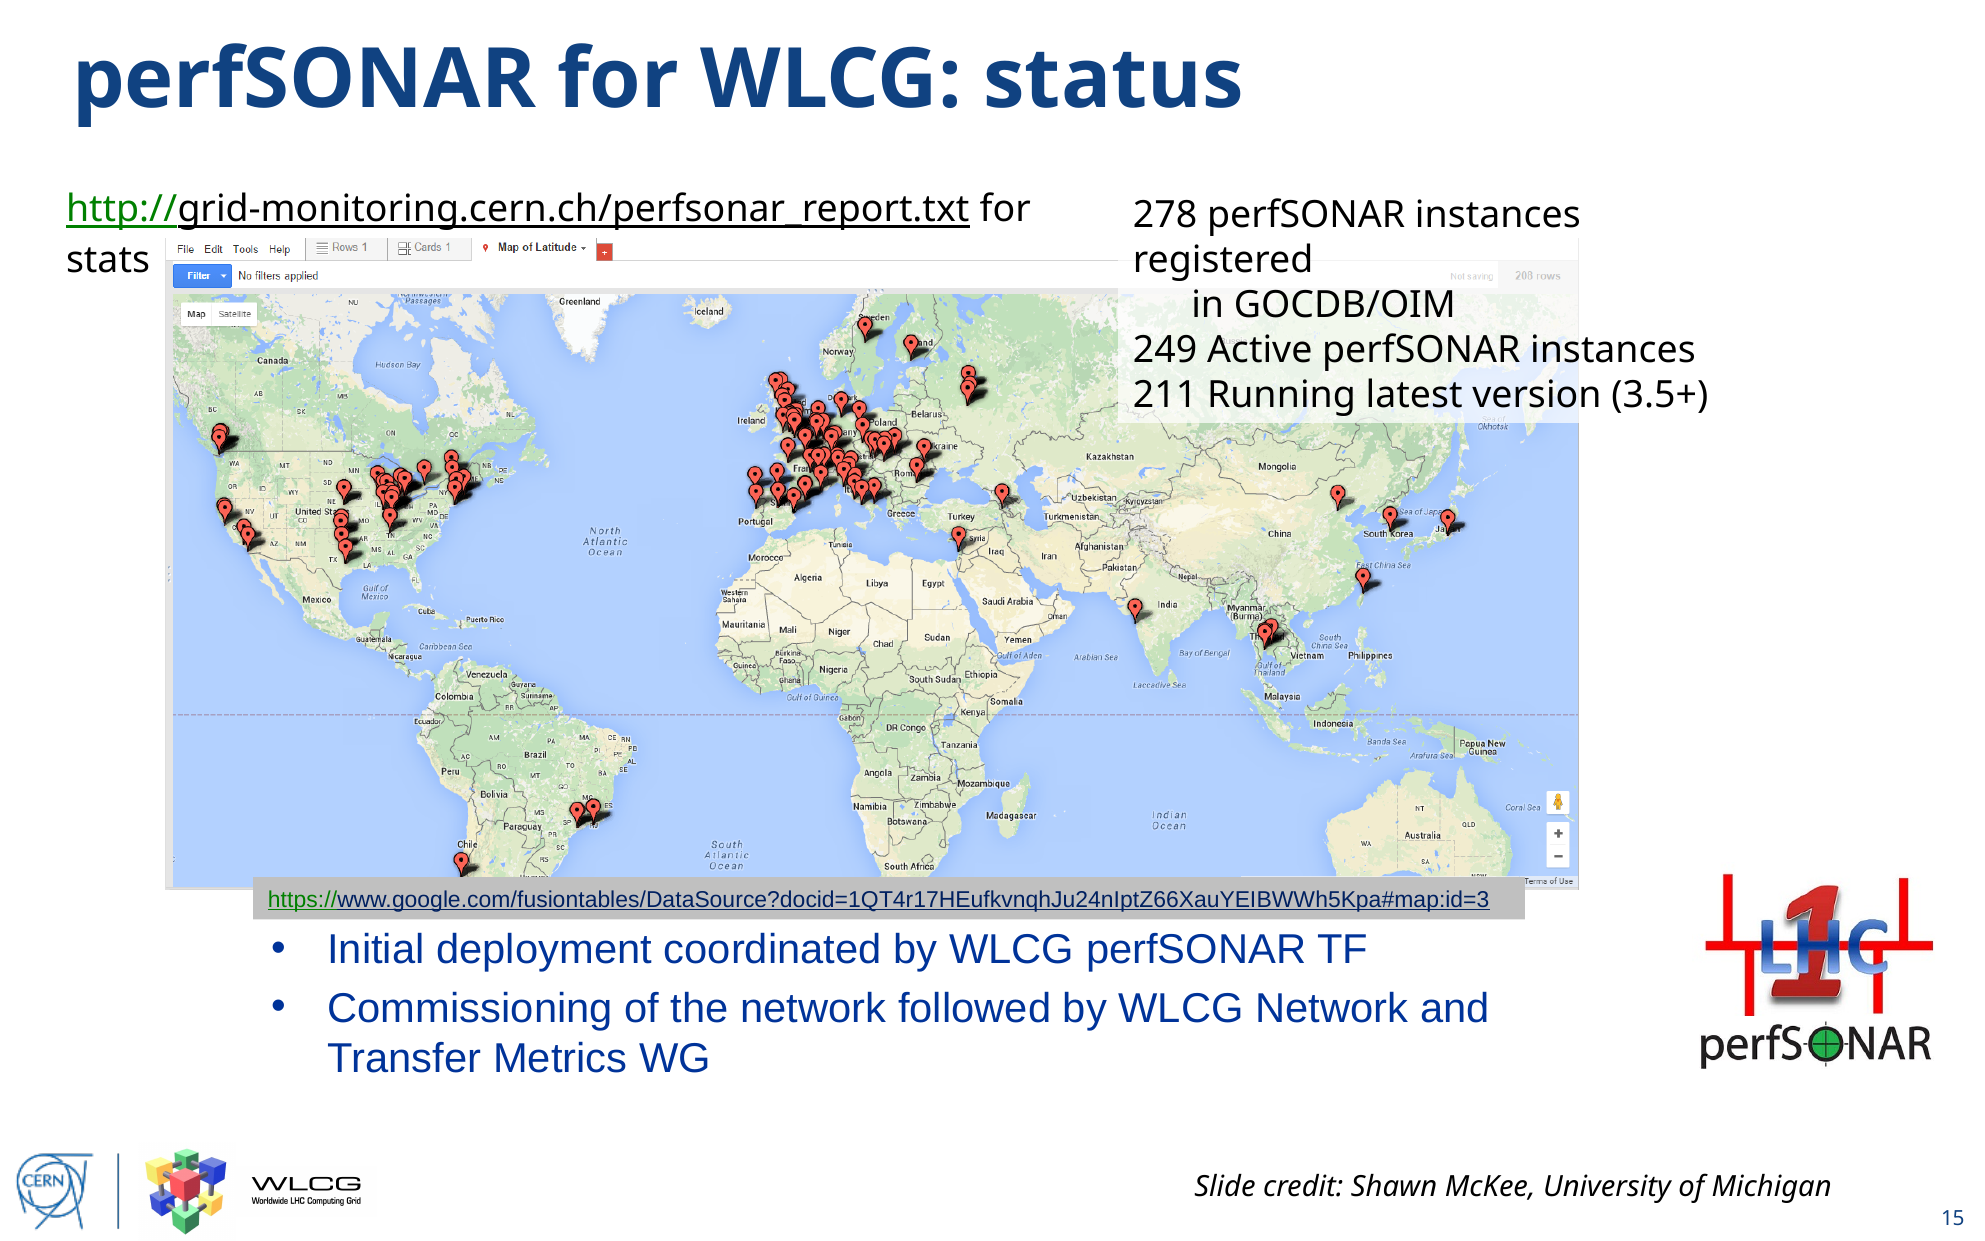

# perfSONAR for WLCG: status
http://grid-monitoring.cern.ch/perfsonar_report.txt for stats
278 perfSONAR instances registered
 in GOCDB/OIM
249 Active perfSONAR instances
211 Running latest version (3.5+)
https://www.google.com/fusiontables/DataSource?docid=1QT4r17HEufkvnqhJu24nIptZ66XauYEIBWWh5Kpa#map:id=3
Initial deployment coordinated by WLCG perfSONAR TF
Commissioning of the network followed by WLCG Network and Transfer Metrics WG
Slide credit: Shawn McKee, University of Michigan